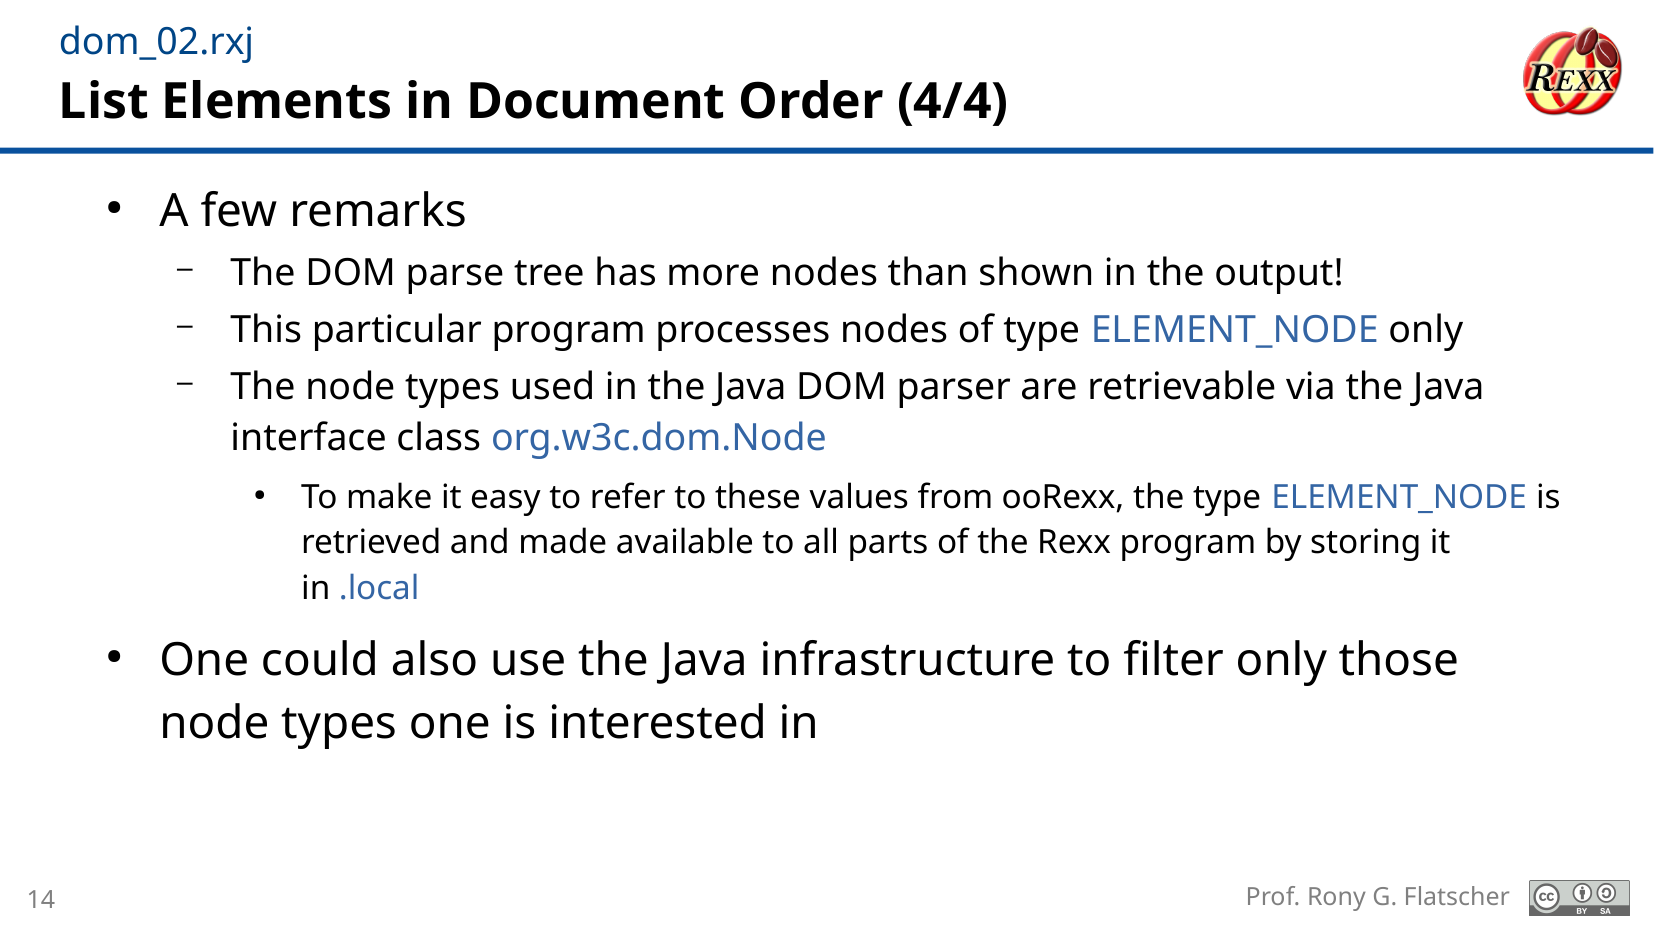

# dom_02.rxj List Elements in Document Order (4/4)
A few remarks
The DOM parse tree has more nodes than shown in the output!
This particular program processes nodes of type ELEMENT_NODE only
The node types used in the Java DOM parser are retrievable via the Java interface class org.w3c.dom.Node
To make it easy to refer to these values from ooRexx, the type ELEMENT_NODE is retrieved and made available to all parts of the Rexx program by storing it in .local
One could also use the Java infrastructure to filter only those node types one is interested in